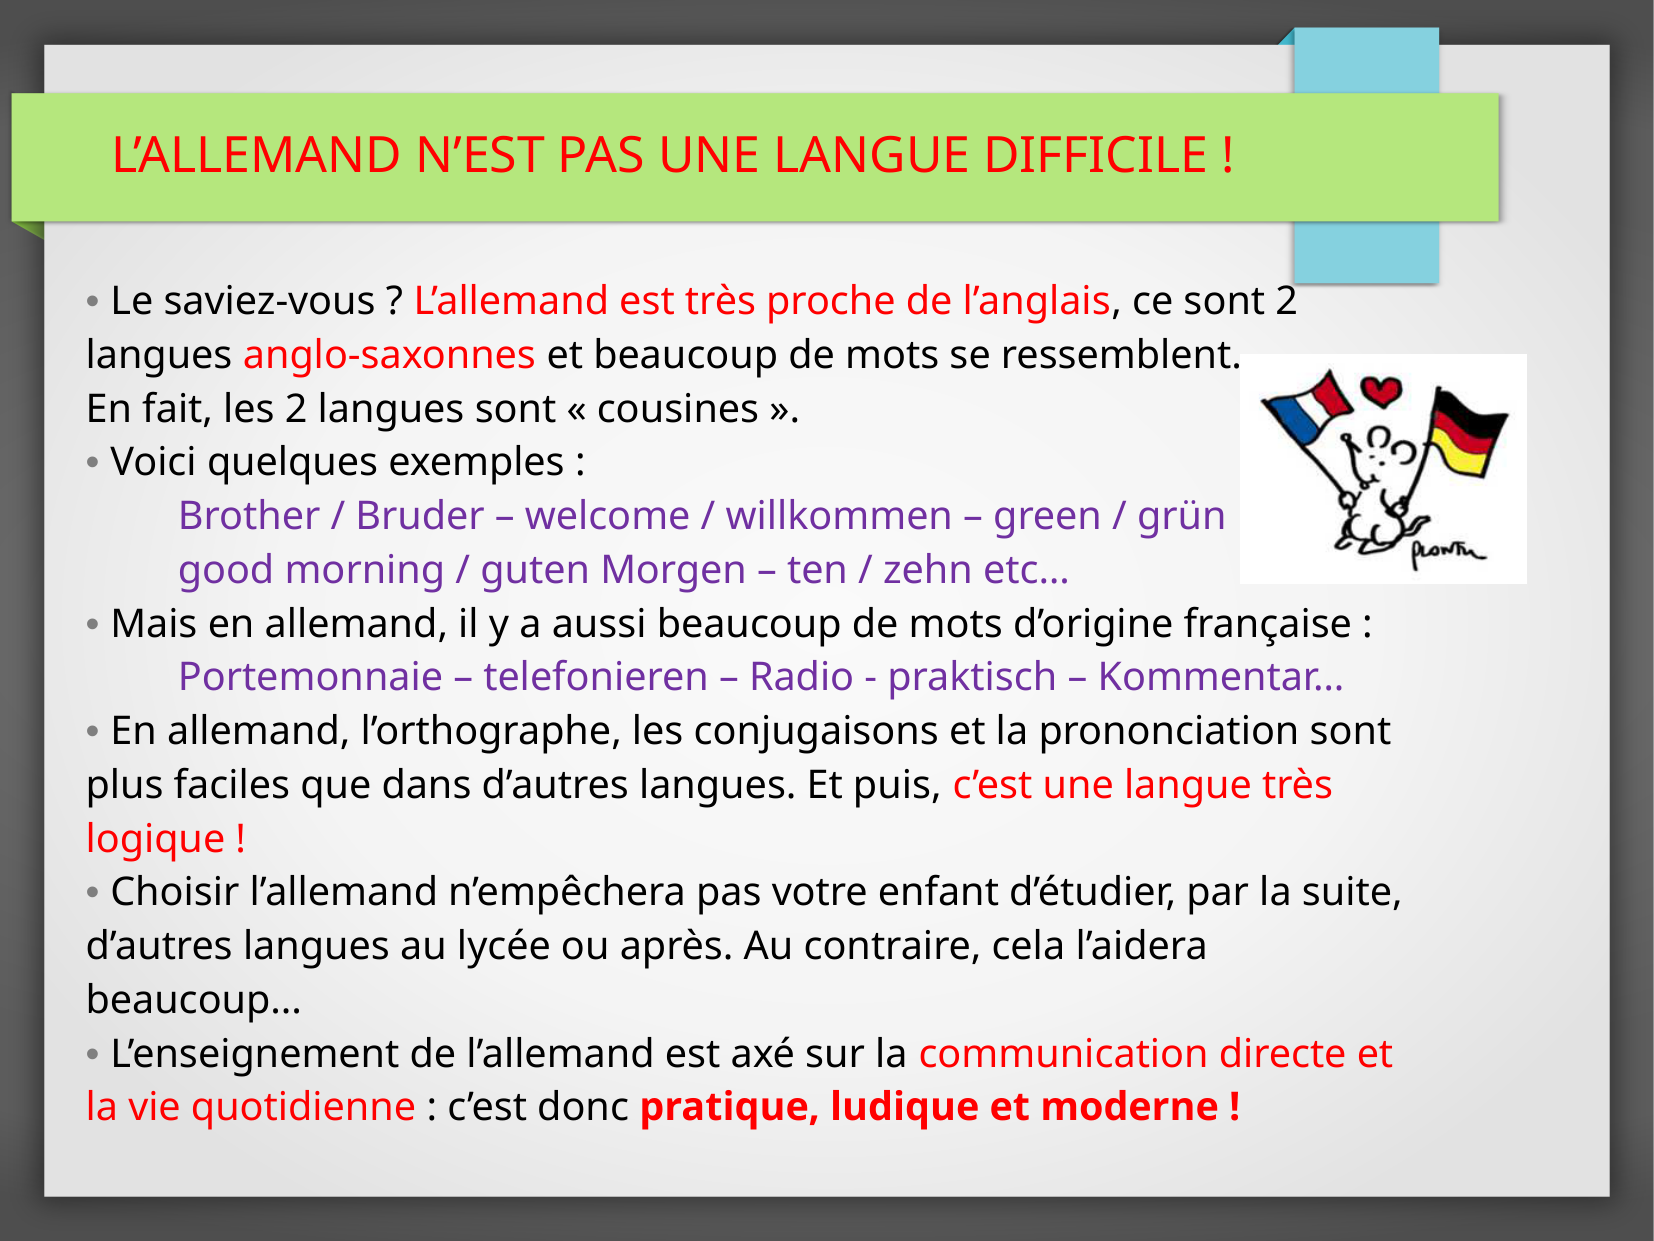

# L’ALLEMAND N’EST PAS UNE LANGUE DIFFICILE !
• Le saviez-vous ? L’allemand est très proche de l’anglais, ce sont 2
langues anglo-saxonnes et beaucoup de mots se ressemblent.
En fait, les 2 langues sont « cousines ».
• Voici quelques exemples :
 Brother / Bruder – welcome / willkommen – green / grün
 good morning / guten Morgen – ten / zehn etc…
• Mais en allemand, il y a aussi beaucoup de mots d’origine française :
 Portemonnaie – telefonieren – Radio - praktisch – Kommentar…
• En allemand, l’orthographe, les conjugaisons et la prononciation sont
plus faciles que dans d’autres langues. Et puis, c’est une langue très
logique !
• Choisir l’allemand n’empêchera pas votre enfant d’étudier, par la suite,
d’autres langues au lycée ou après. Au contraire, cela l’aidera
beaucoup...
• L’enseignement de l’allemand est axé sur la communication directe et
la vie quotidienne : c’est donc pratique, ludique et moderne !